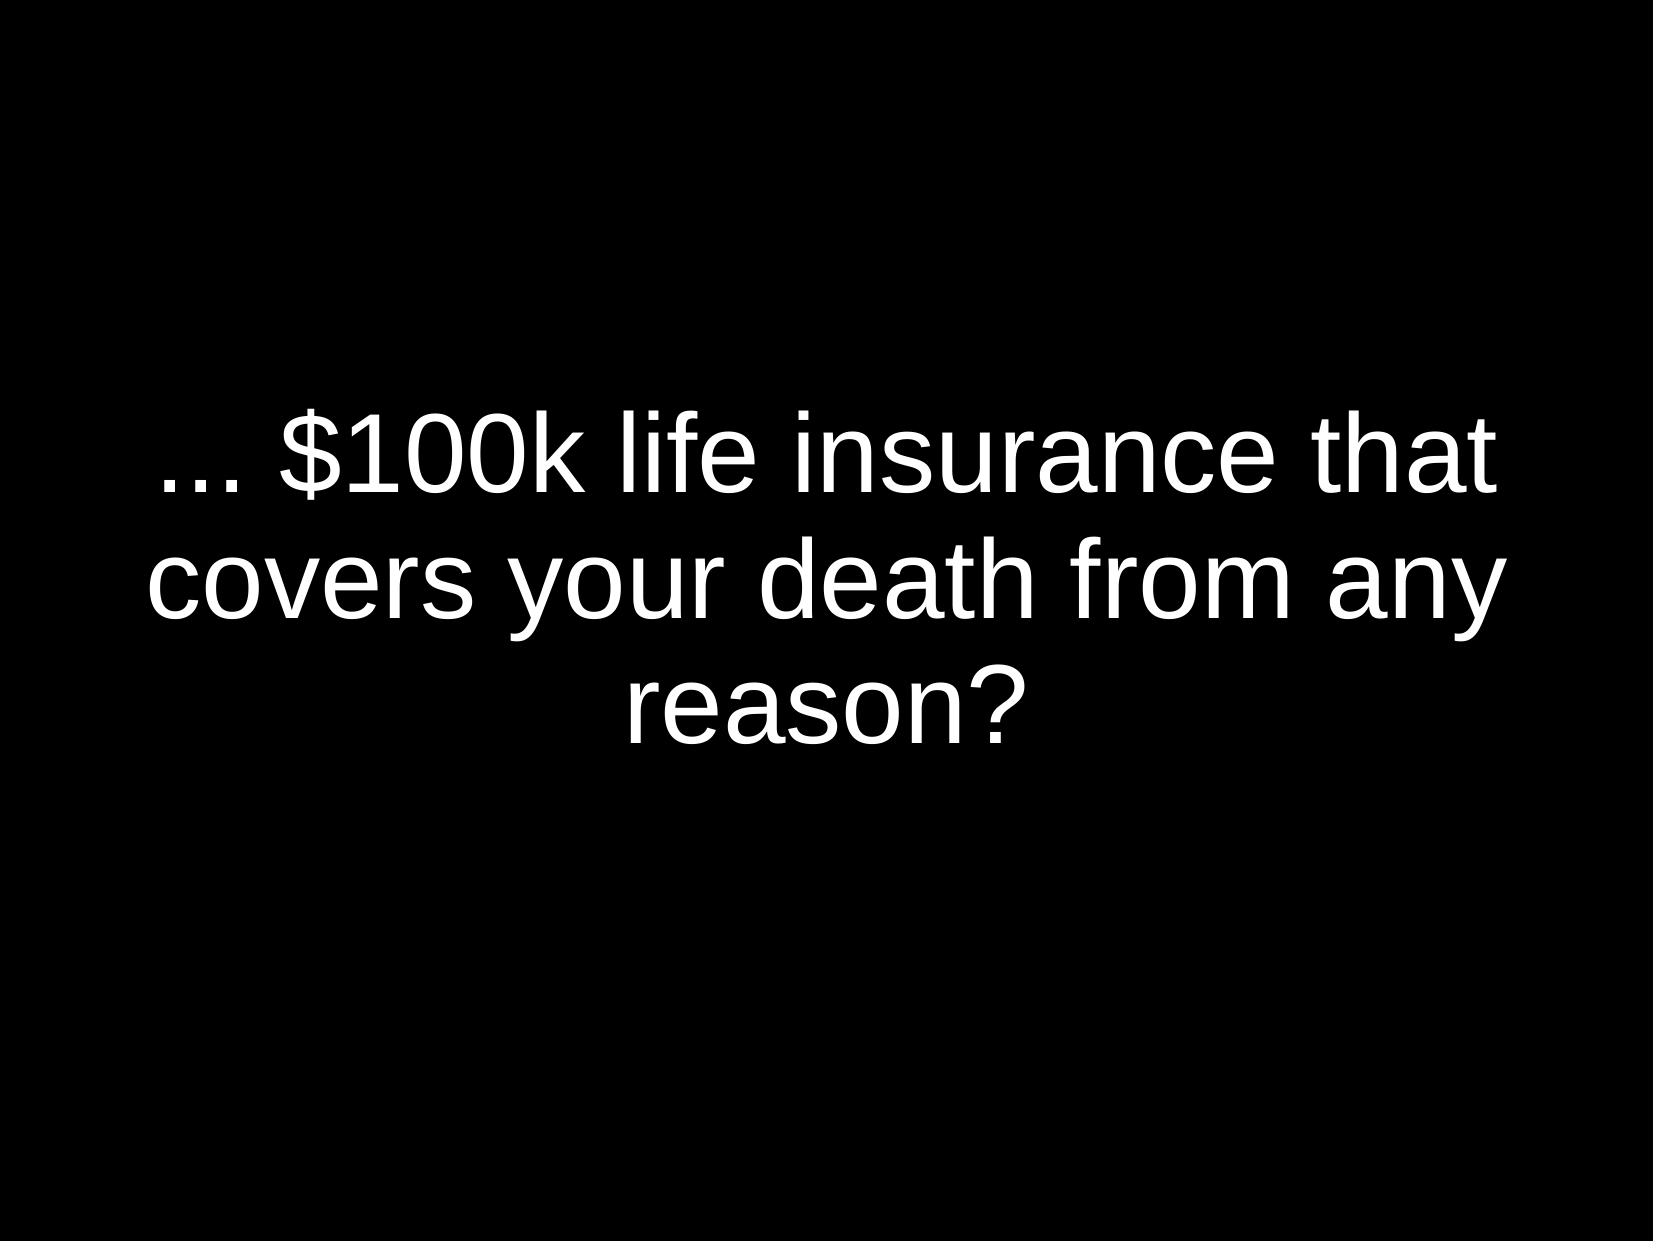

# ... $100k life insurance that covers your death from any reason?